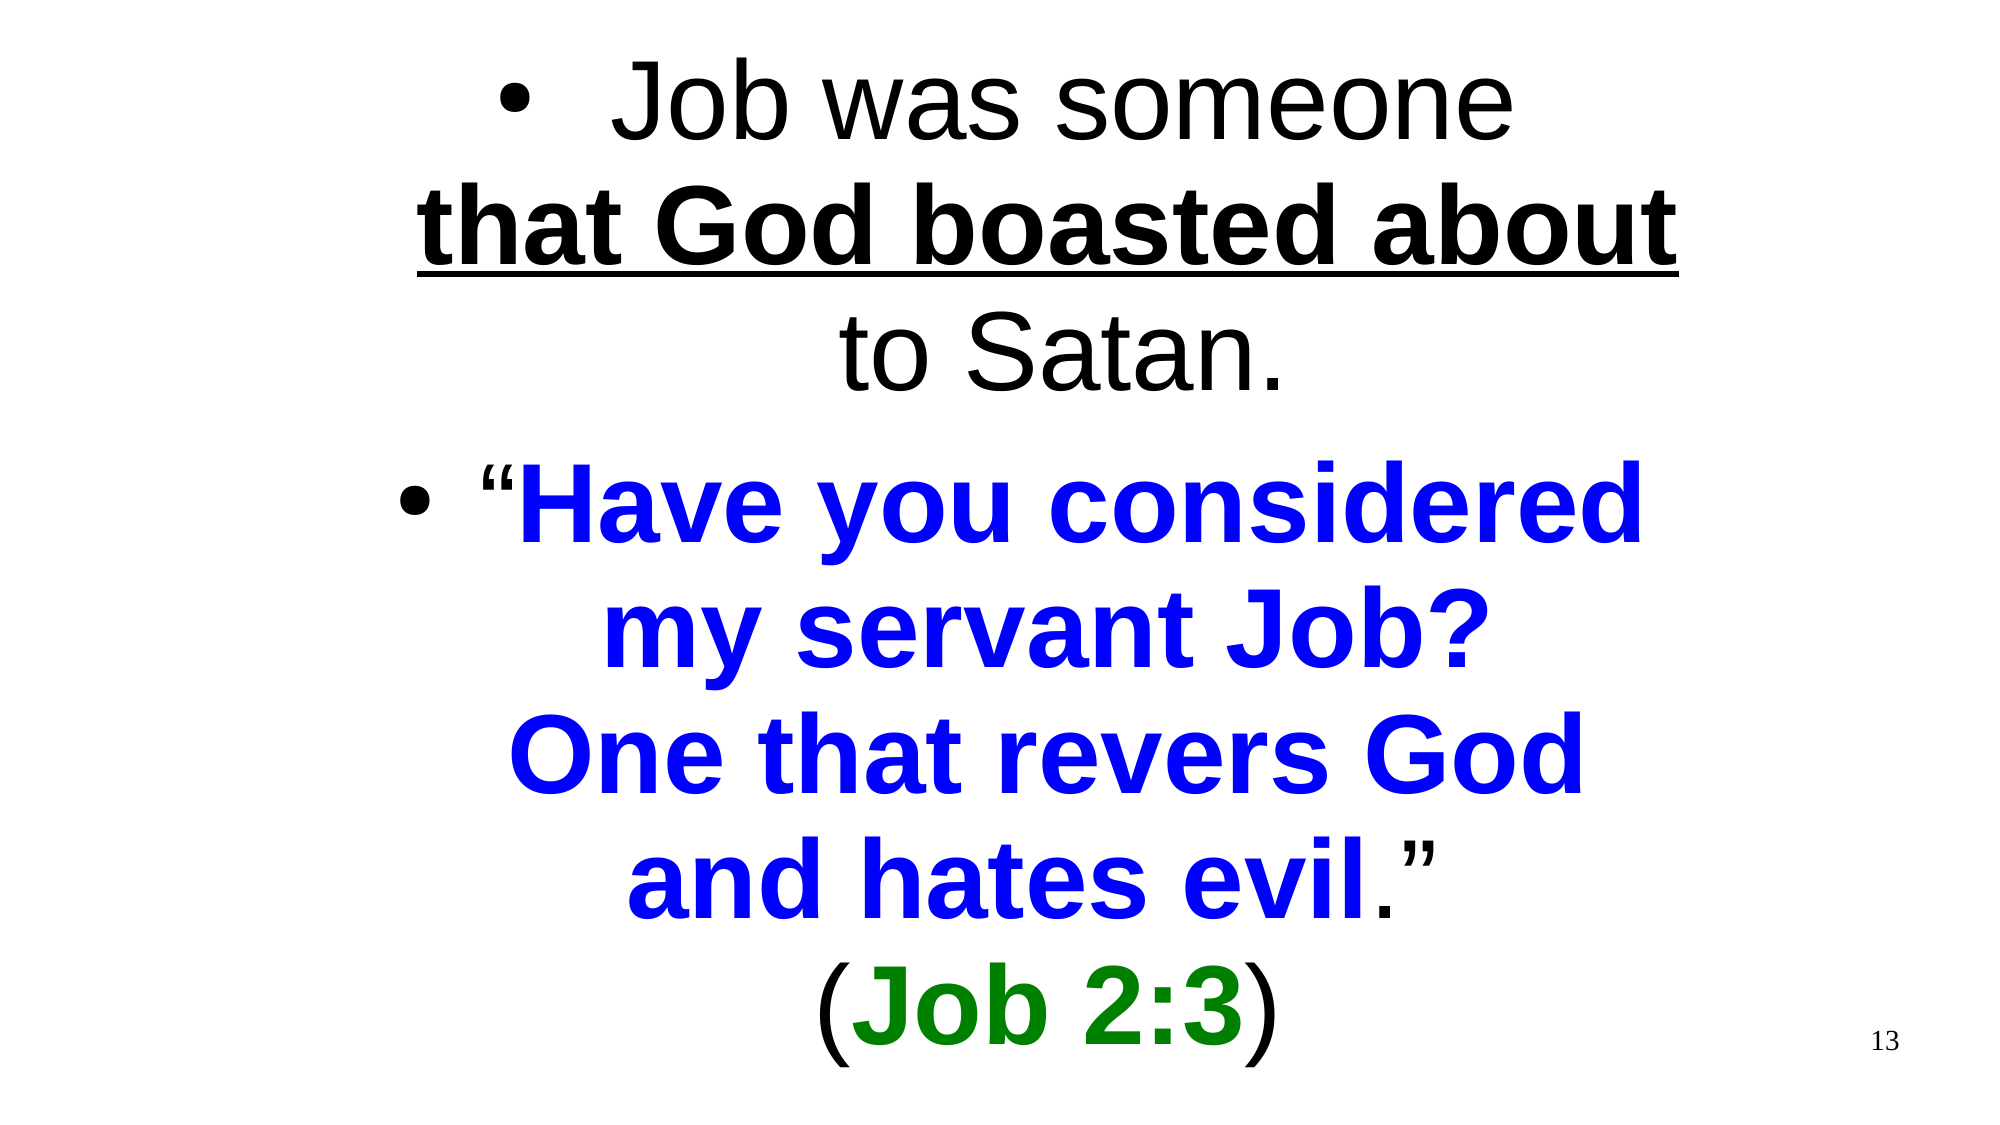

# Job was someone that God boasted about to Satan.
 “Have you considered
 my servant Job?
One that revers God
and hates evil.”
(Job 2:3)
13